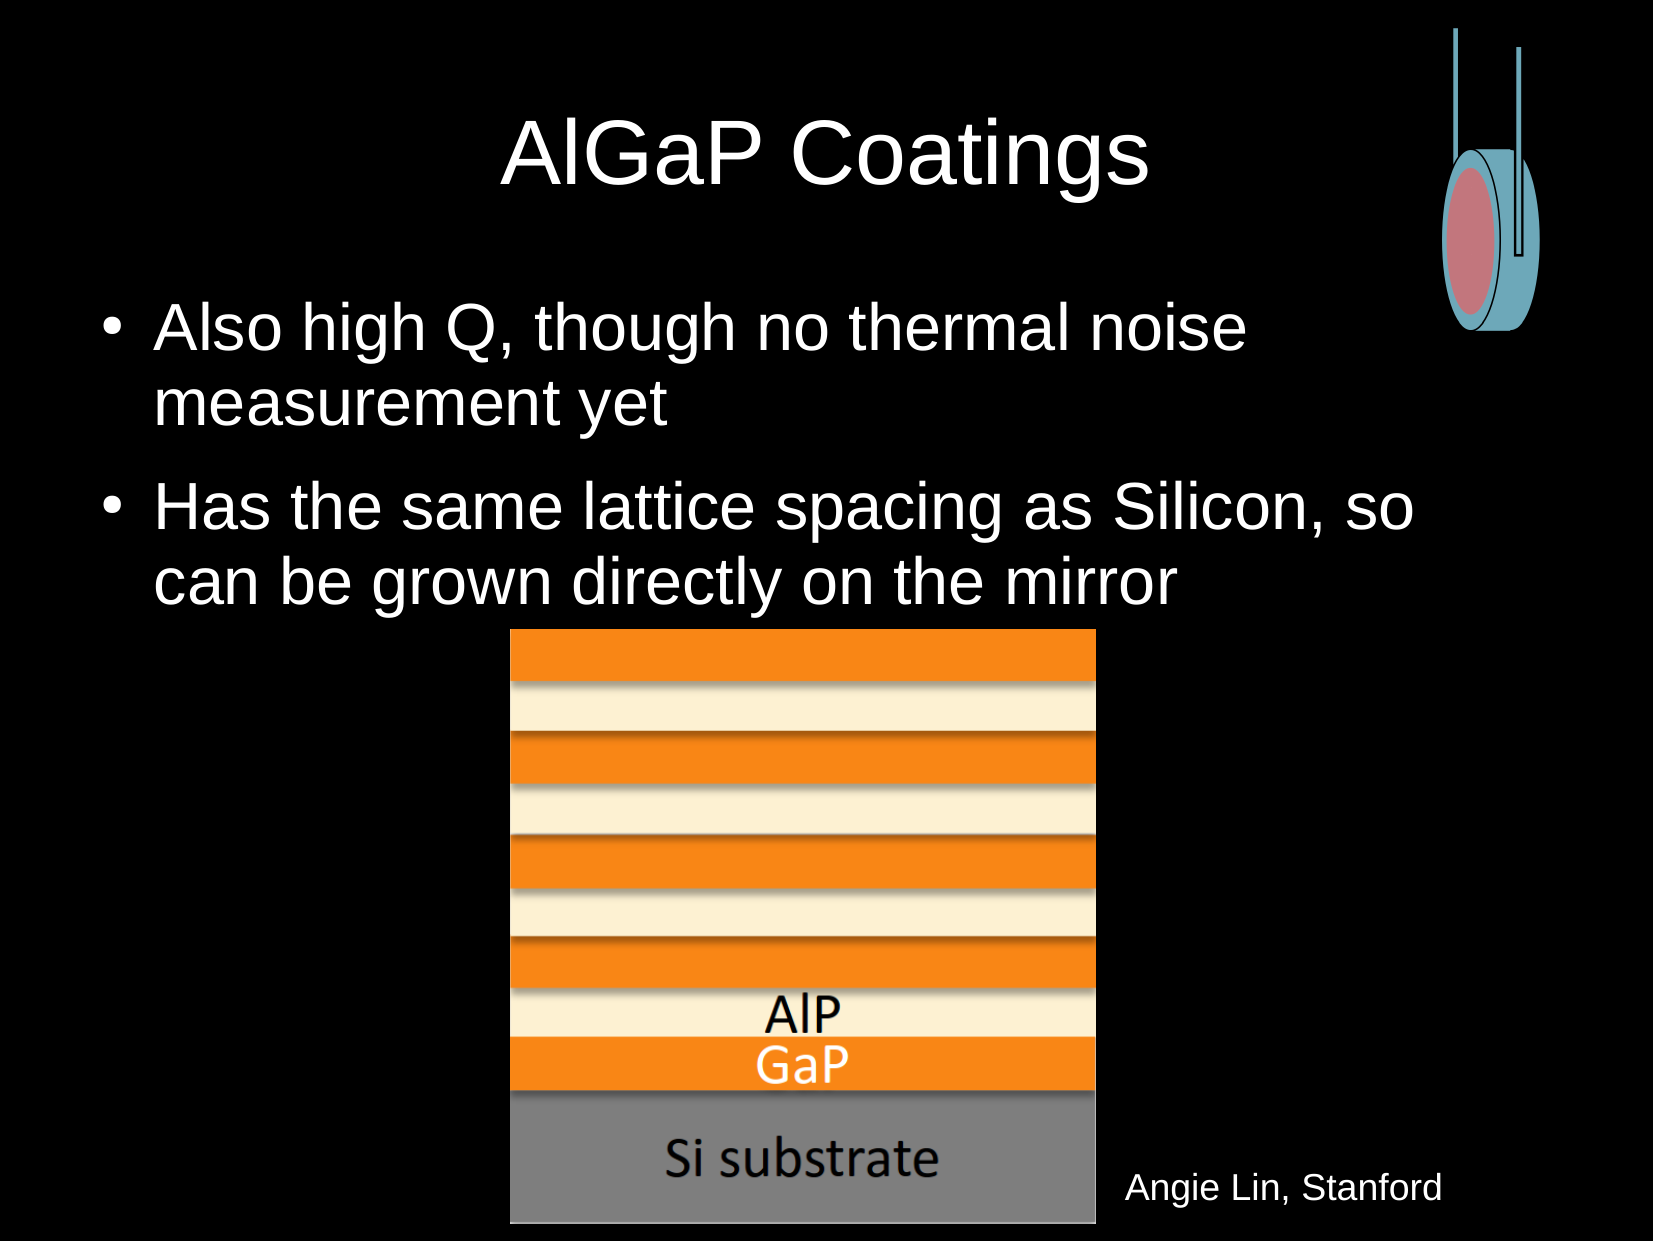

# AlGaP Coatings
Also high Q, though no thermal noise measurement yet
Has the same lattice spacing as Silicon, so can be grown directly on the mirror
Angie Lin, Stanford